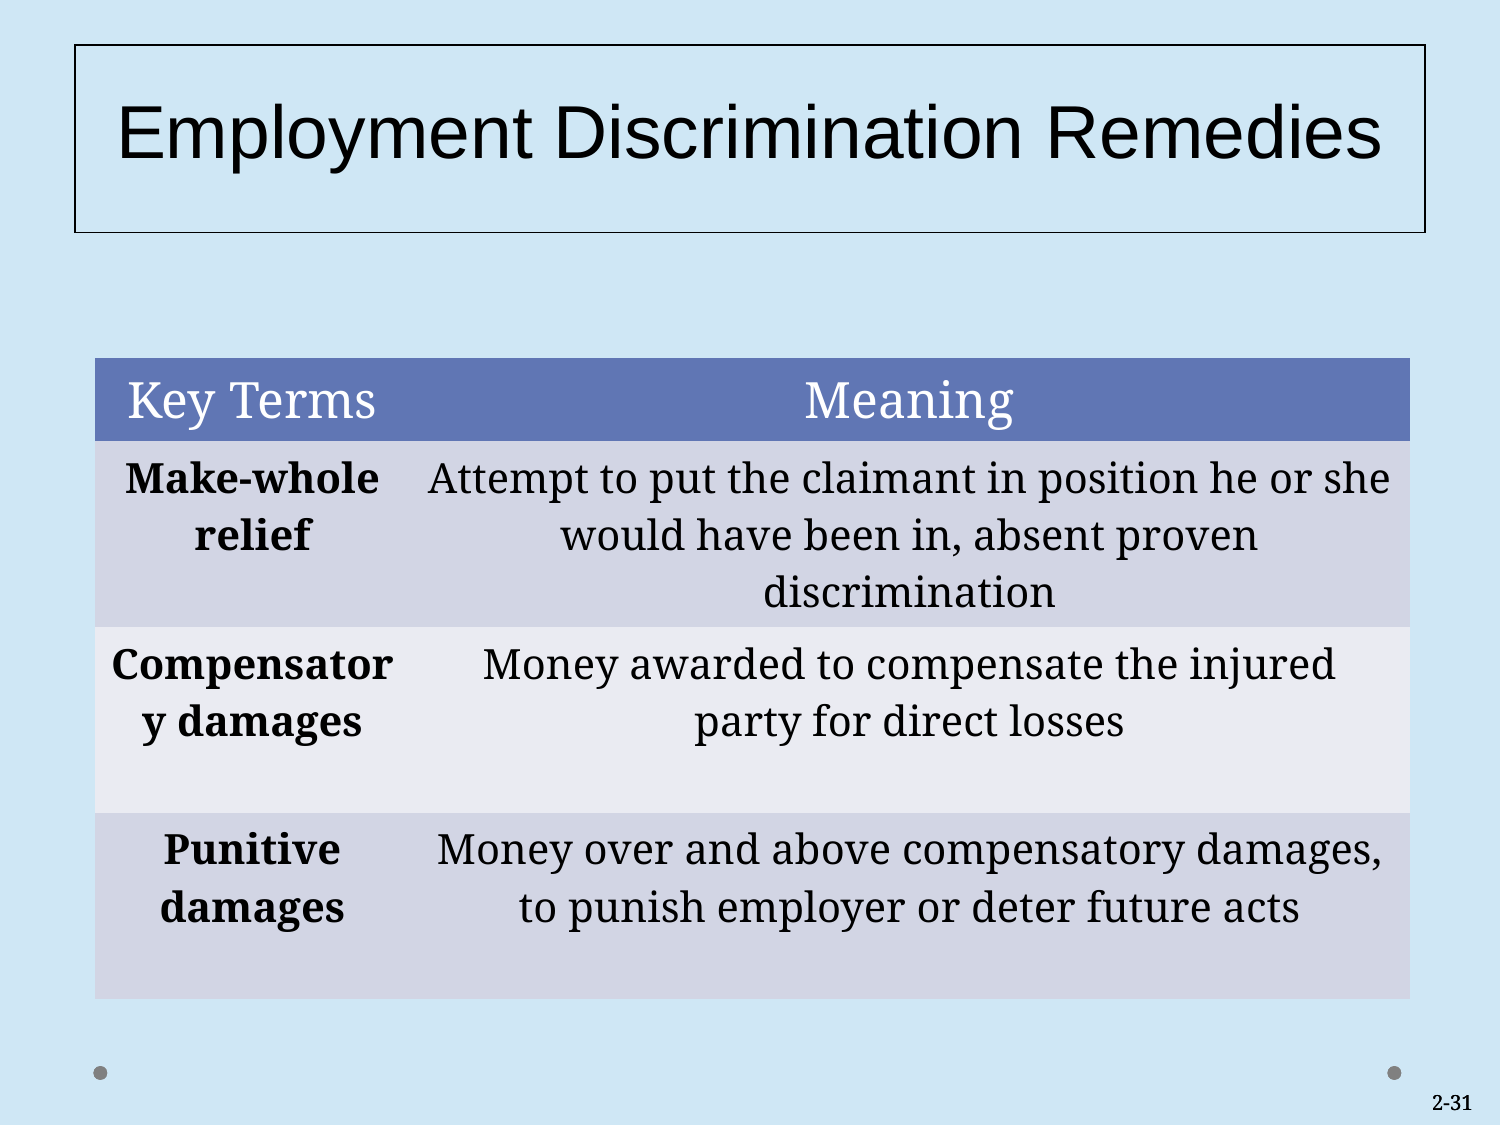

# Employment Discrimination Remedies
| Key Terms | Meaning |
| --- | --- |
| Make-whole relief | Attempt to put the claimant in position he or she would have been in, absent proven discrimination |
| Compensatory damages | Money awarded to compensate the injured party for direct losses |
| Punitive damages | Money over and above compensatory damages, to punish employer or deter future acts |